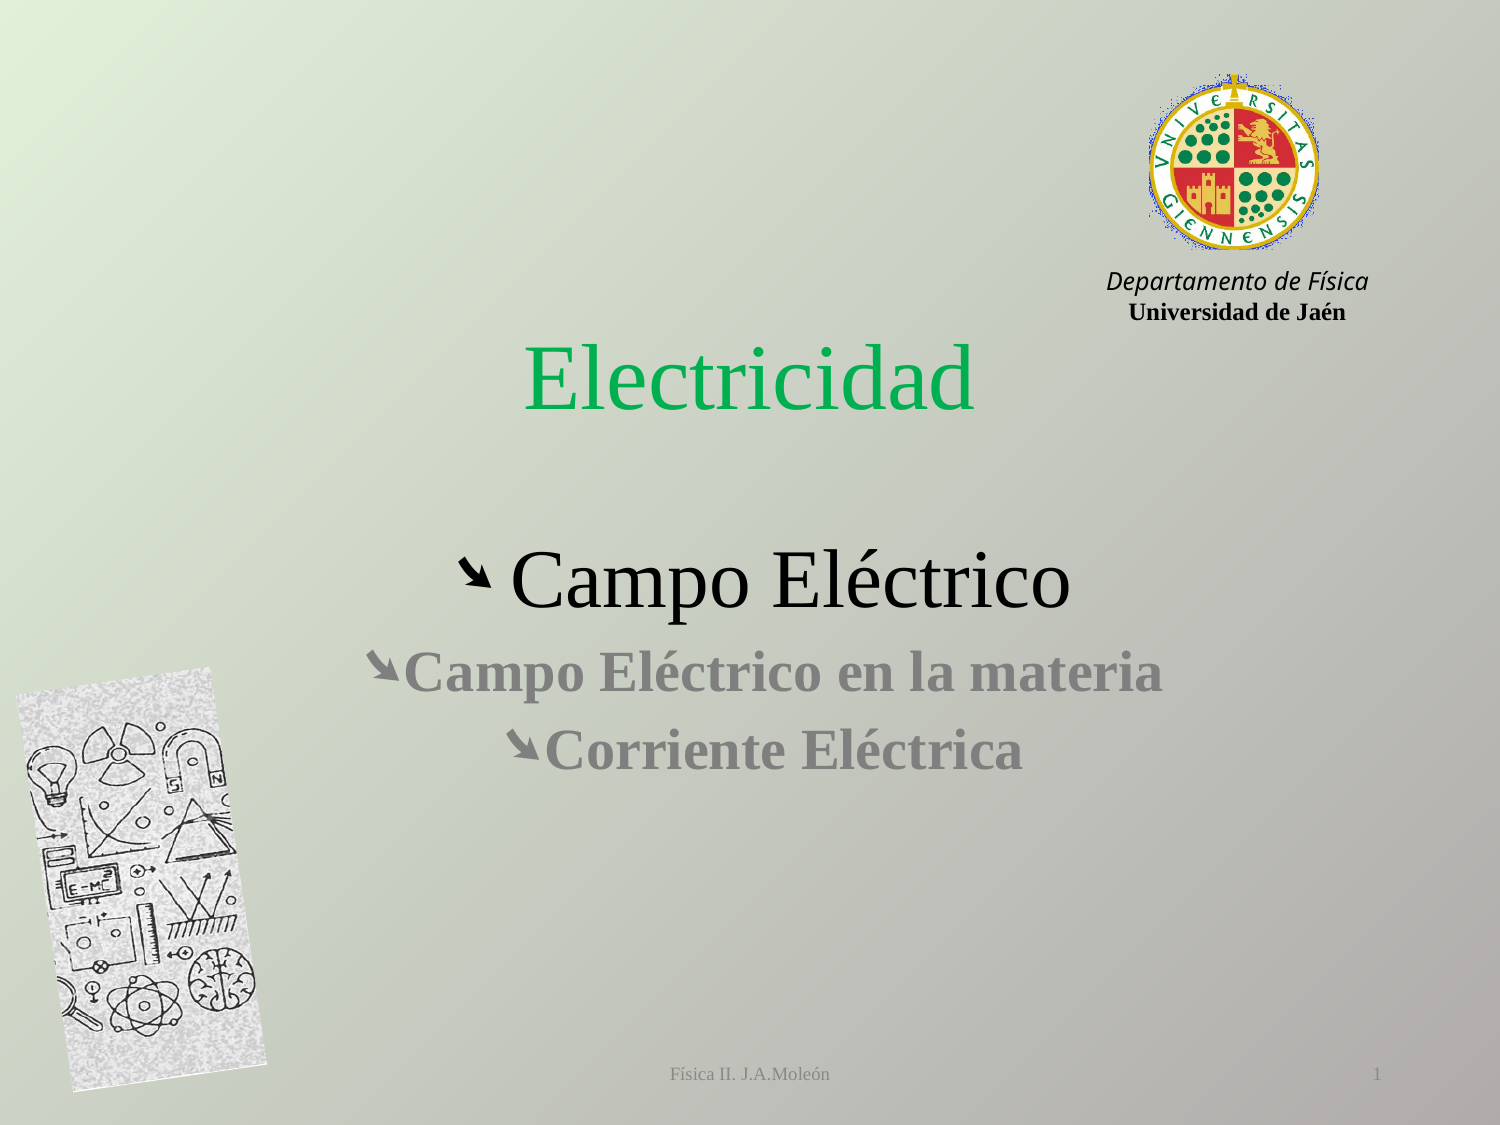

Departamento de Física
Universidad de Jaén
# Electricidad
 Campo Eléctrico
Campo Eléctrico en la materia
Corriente Eléctrica
Física II. J.A.Moleón